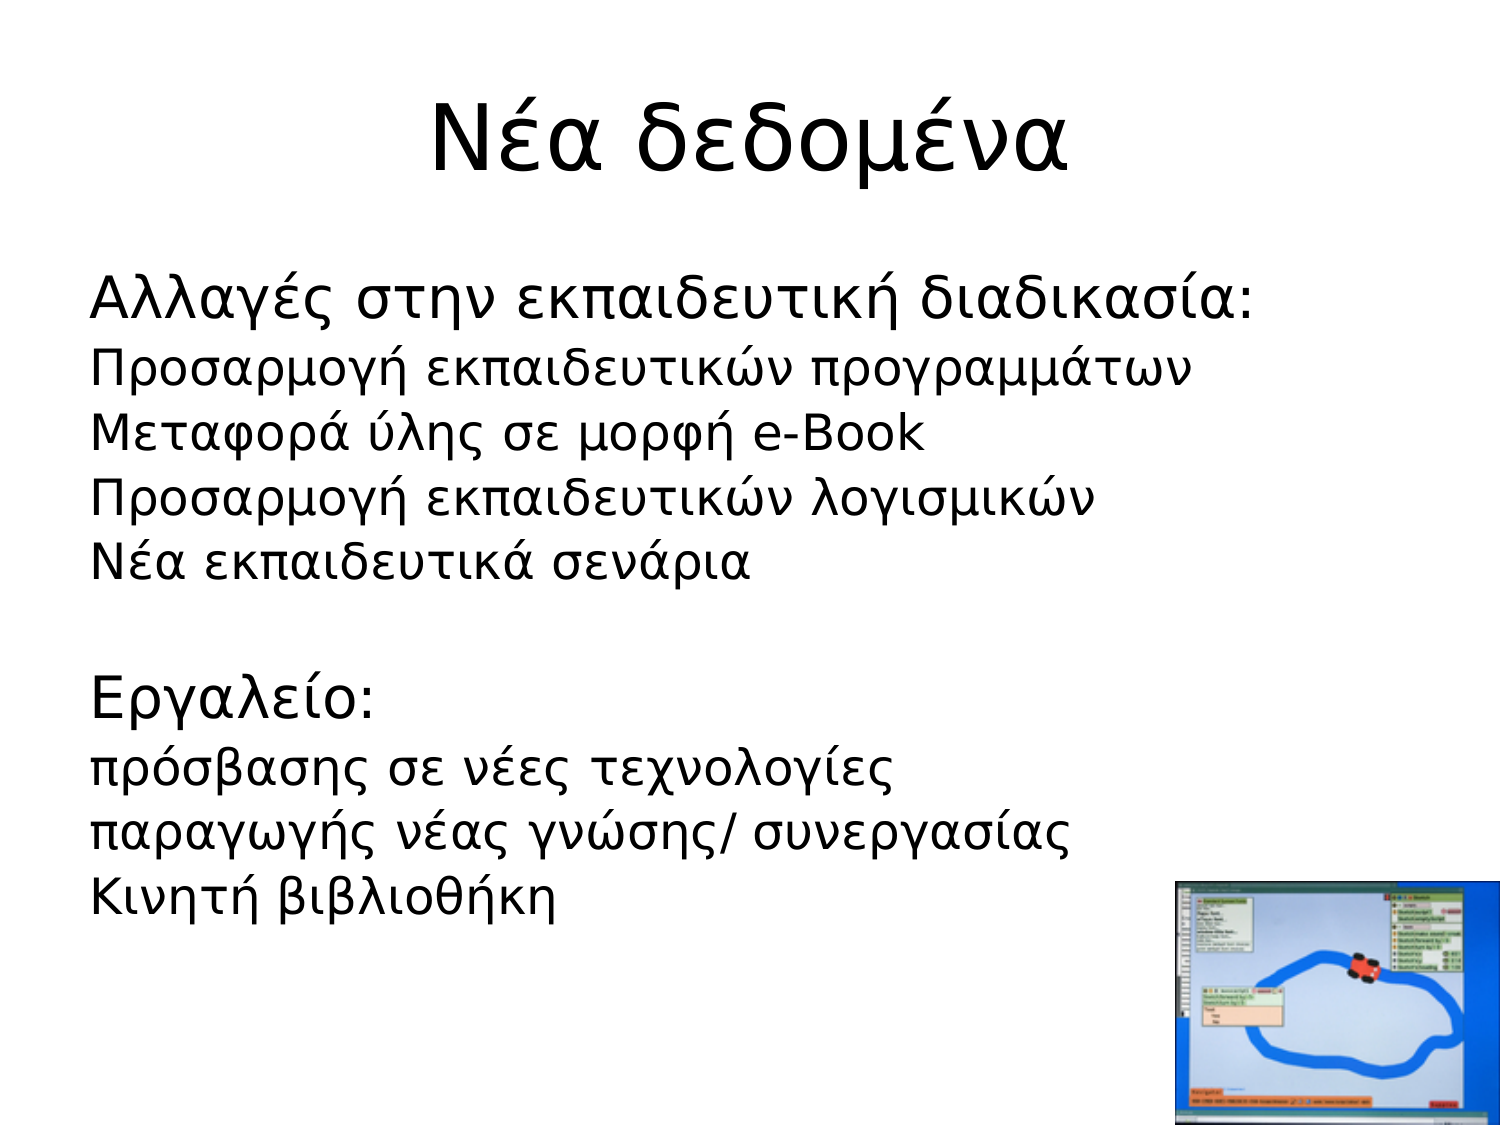

# Νέα δεδομένα
Αλλαγές στην εκπαιδευτική διαδικασία:
Προσαρμογή εκπαιδευτικών προγραμμάτων
Μεταφορά ύλης σε μορφή e-Book
Προσαρμογή εκπαιδευτικών λογισμικών
Νέα εκπαιδευτικά σενάρια
Εργαλείο:
πρόσβασης σε νέες τεχνολογίες
παραγωγής νέας γνώσης/ συνεργασίας
Κινητή βιβλιοθήκη